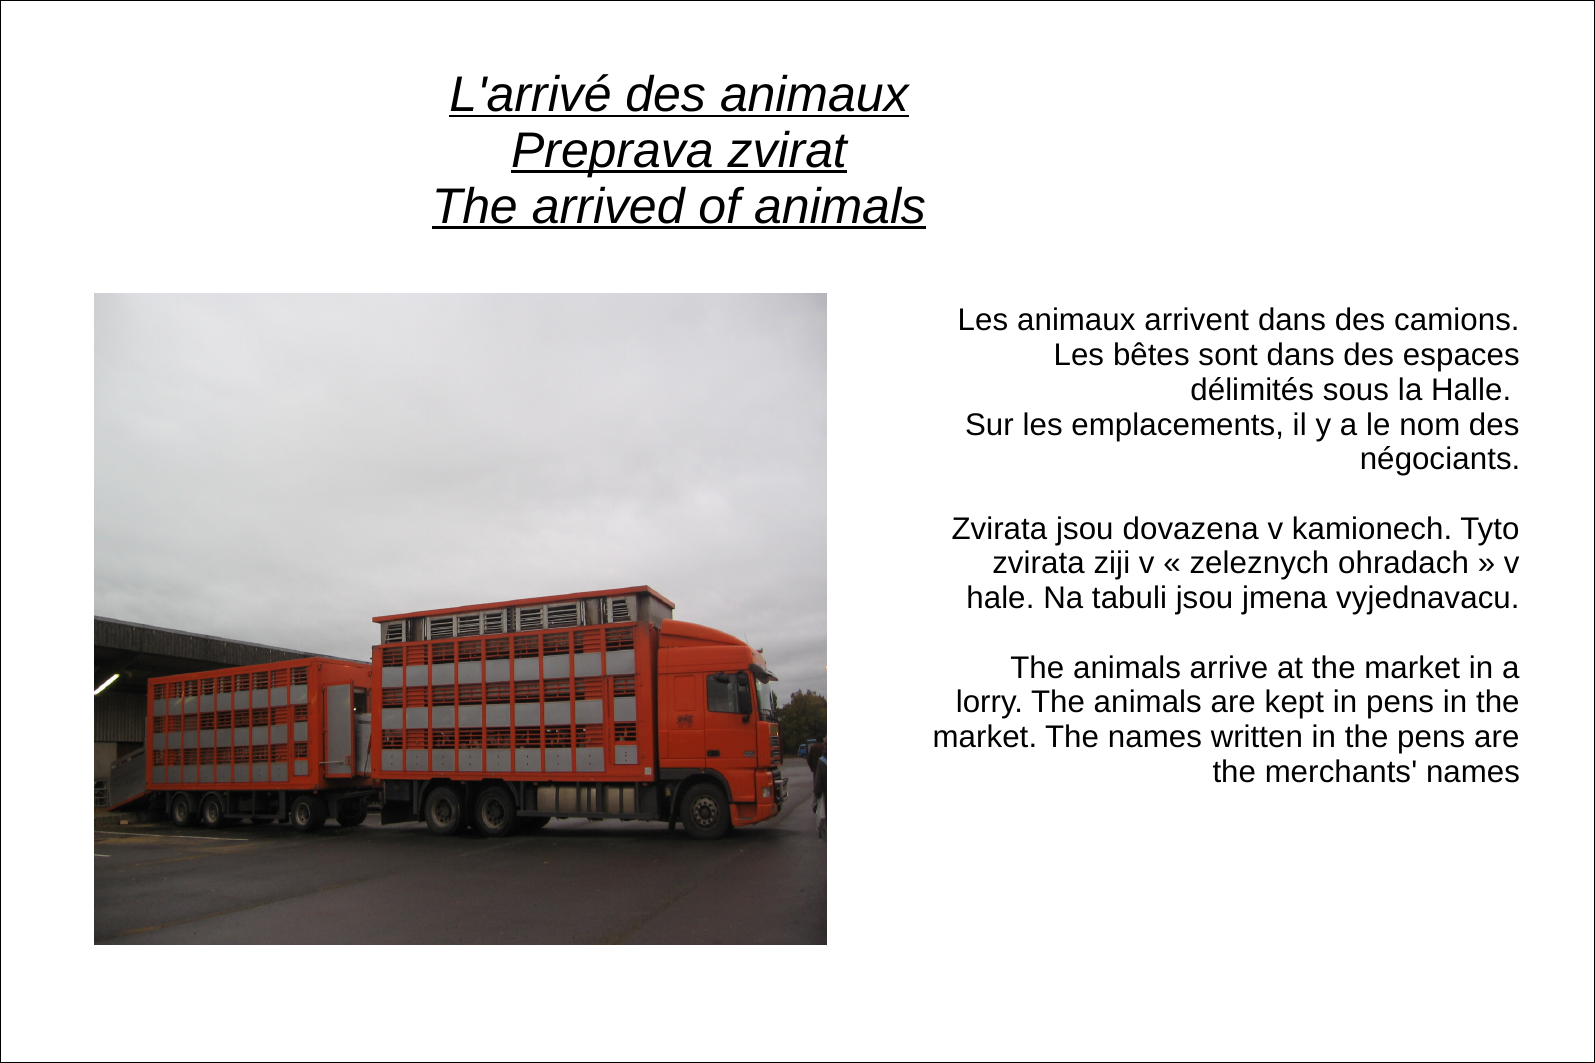

L'arrivé des animaux
Preprava zvirat
The arrived of animals
Les animaux arrivent dans des camions. Les bêtes sont dans des espaces délimités sous la Halle.
Sur les emplacements, il y a le nom des négociants.
Zvirata jsou dovazena v kamionech. Tyto zvirata ziji v « zeleznych ohradach » v hale. Na tabuli jsou jmena vyjednavacu.
 The animals arrive at the market in a lorry. The animals are kept in pens in the market. The names written in the pens are the merchants' names